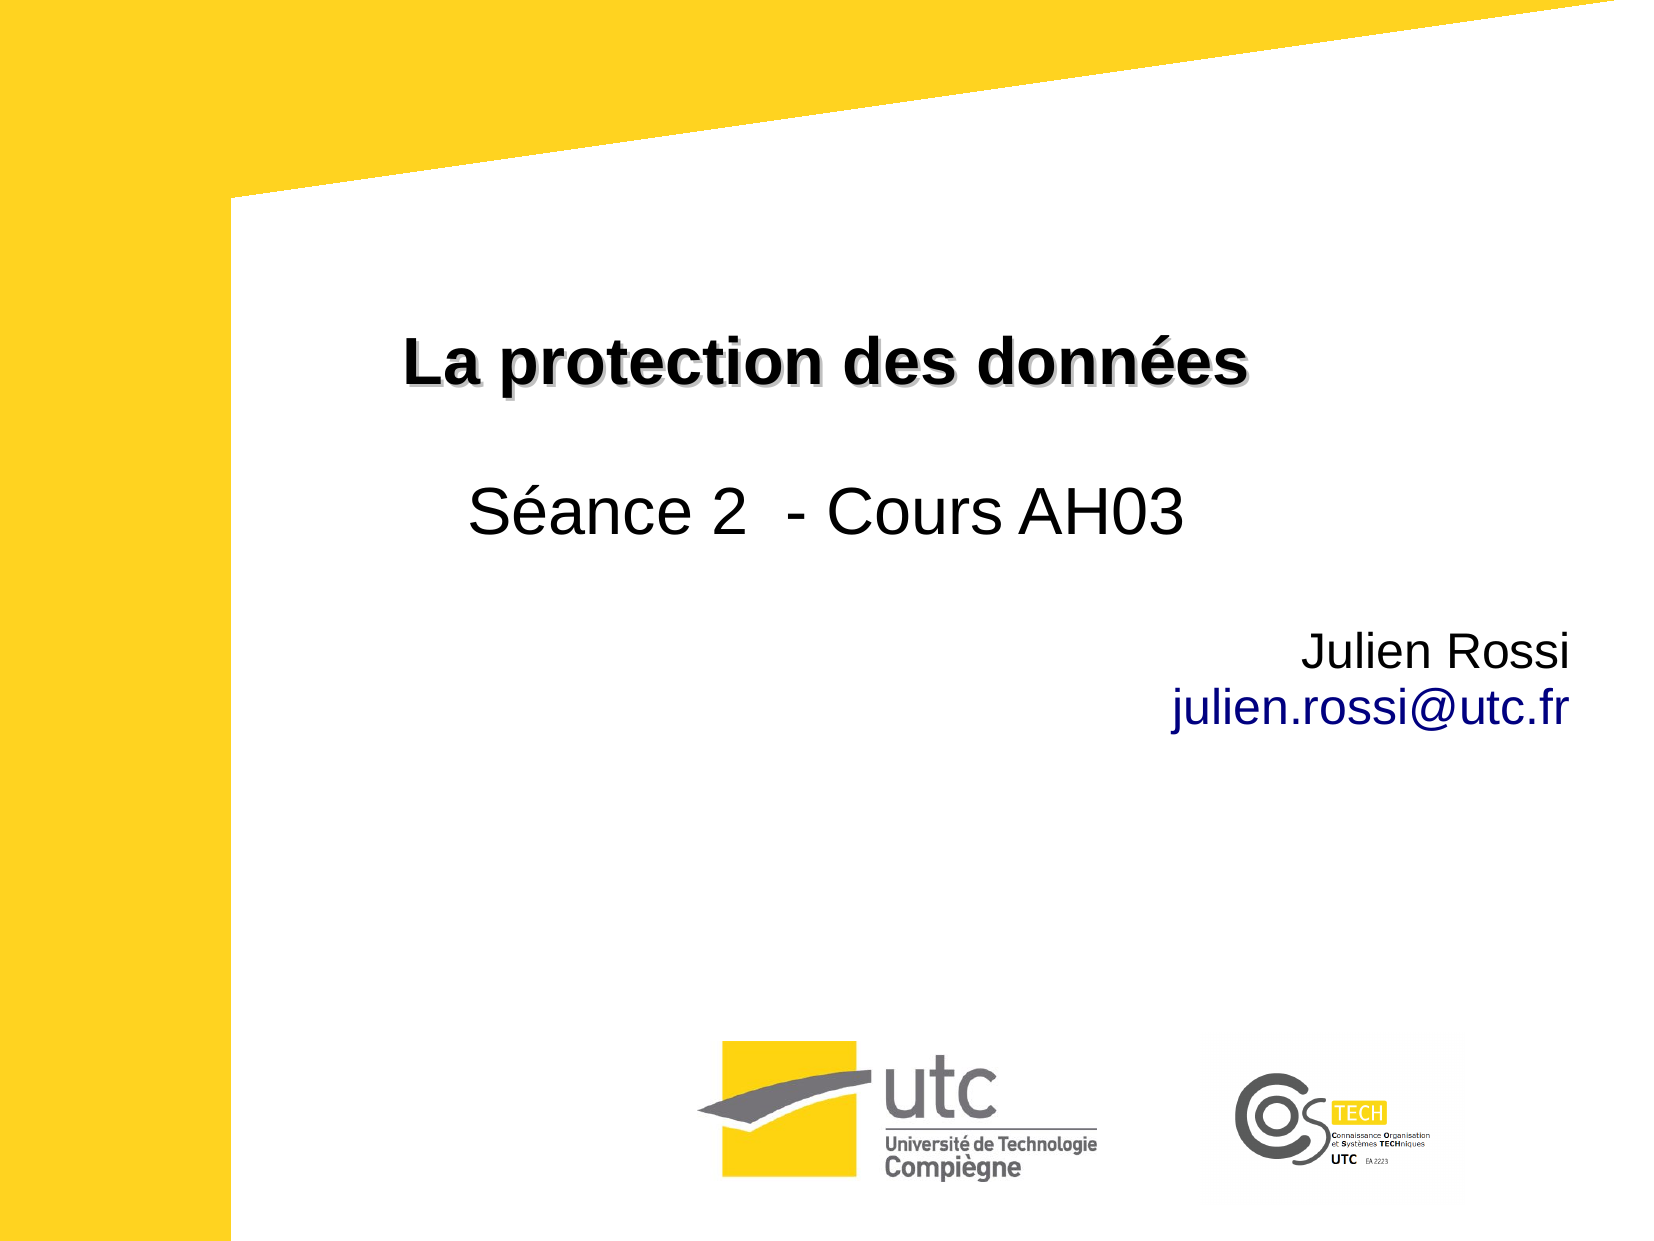

# La protection des données
Séance 2 - Cours AH03
Julien Rossi
julien.rossi@utc.fr